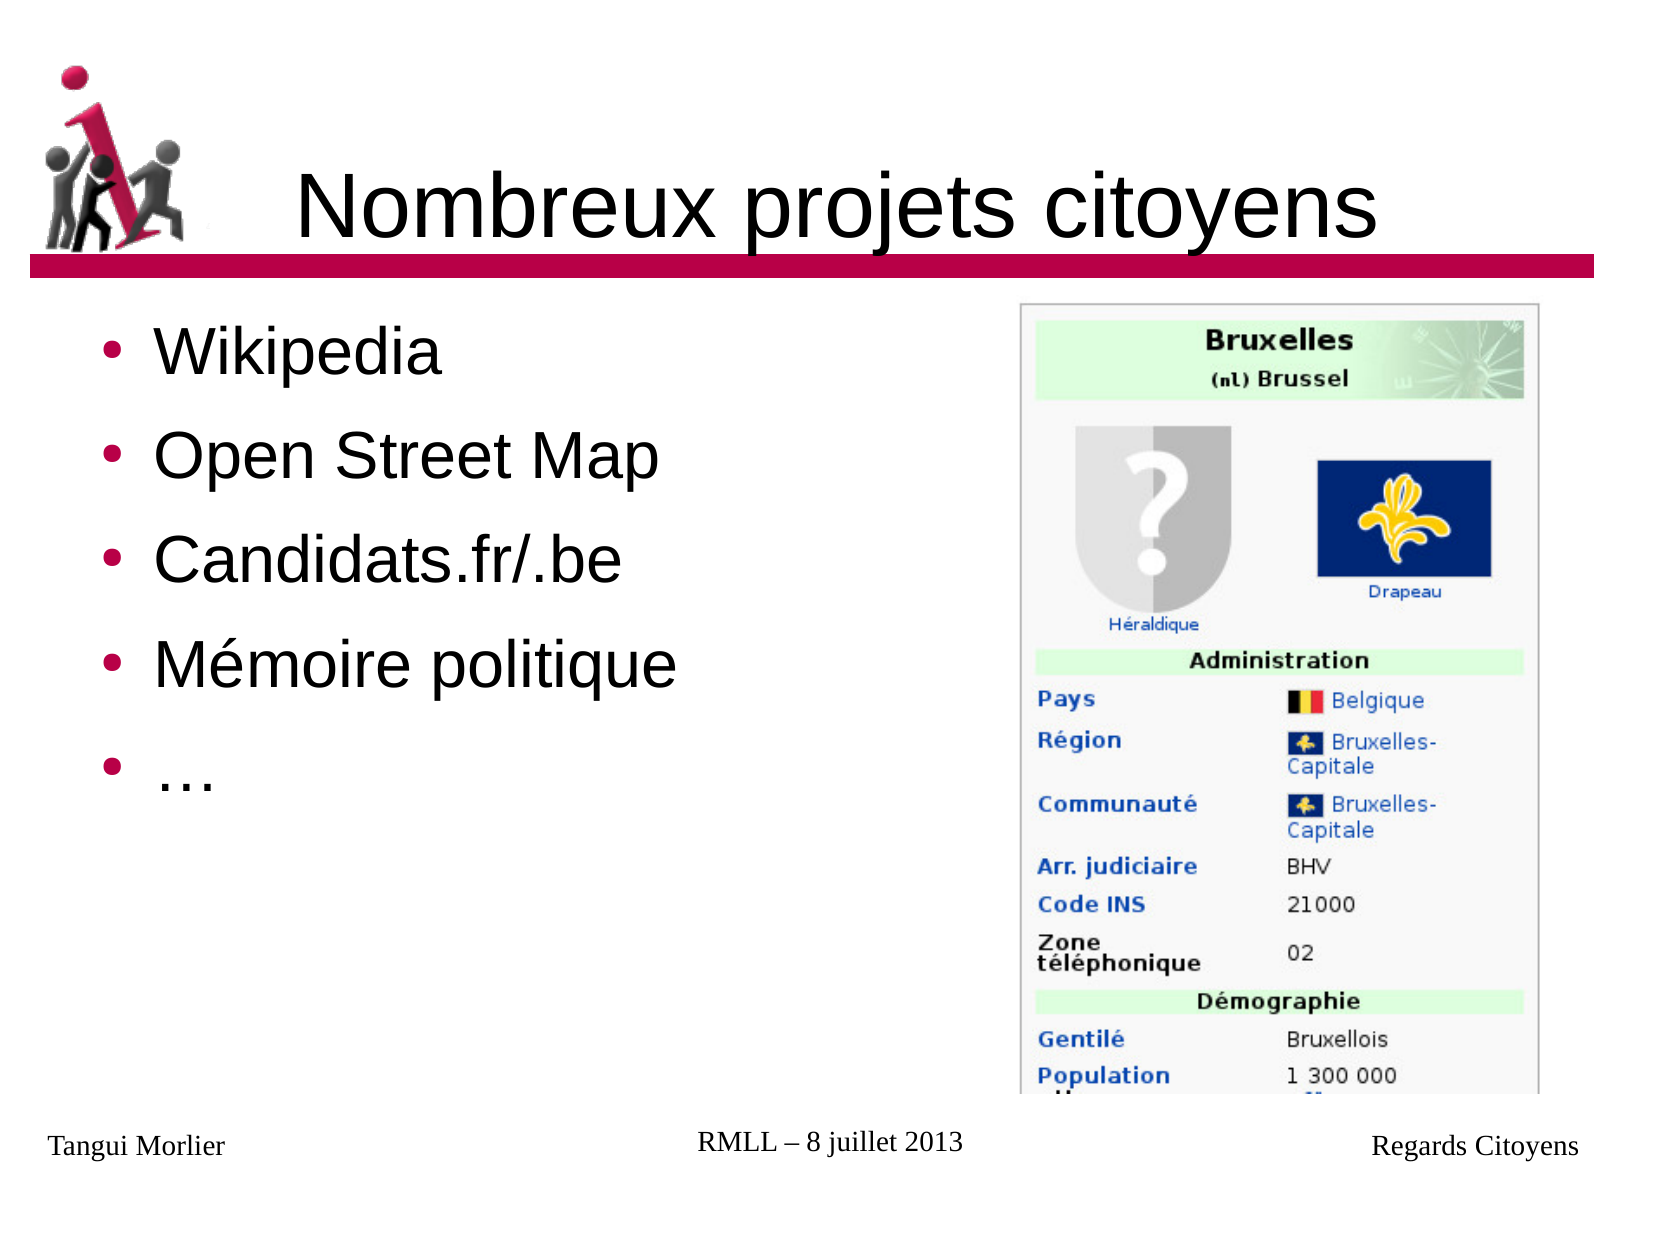

# Nombreux projets citoyens
Wikipedia
Open Street Map
Candidats.fr/.be
Mémoire politique
…